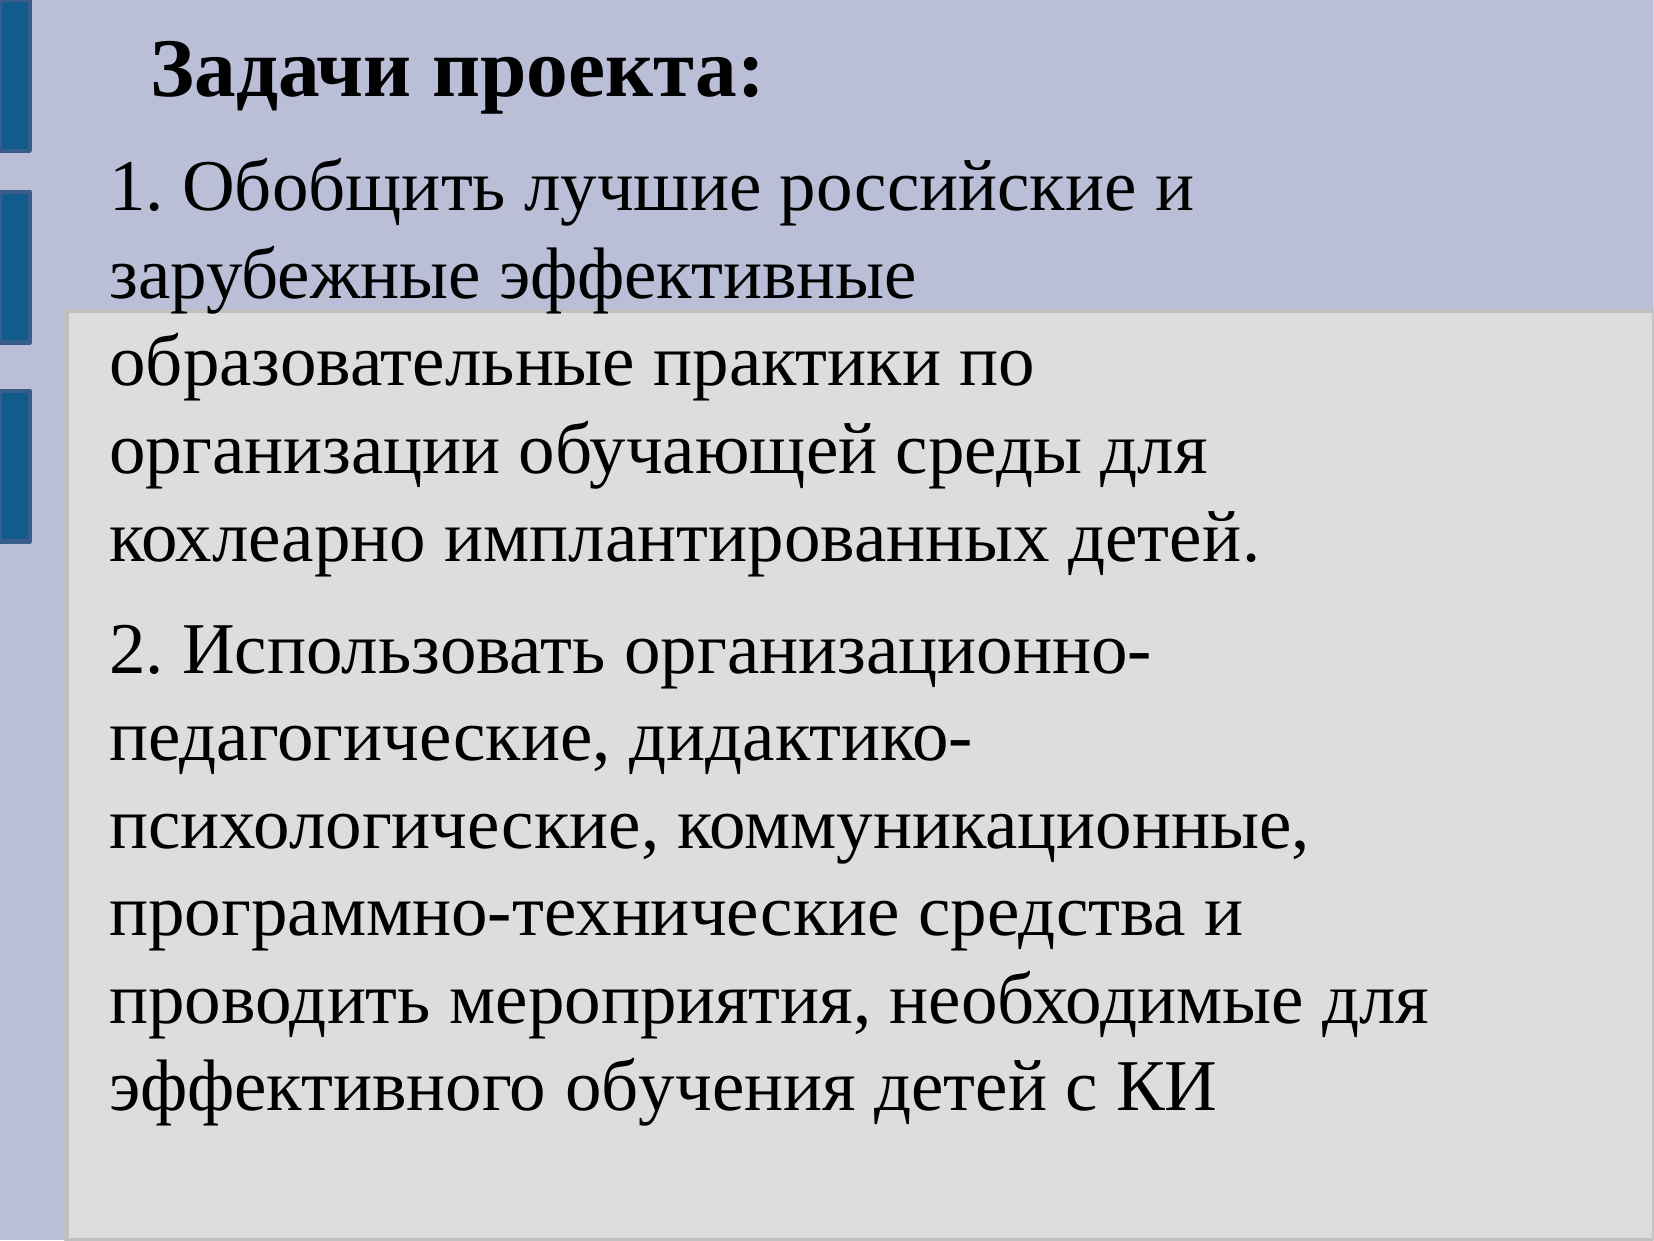

Задачи проекта:
1. Обобщить лучшие российские и зарубежные эффективные образовательные практики по организации обучающей среды для кохлеарно имплантированных детей.
2. Использовать организационно-педагогические, дидактико-психологические, коммуникационные, программно-технические средства и проводить мероприятия, необходимые для эффективного обучения детей с КИ